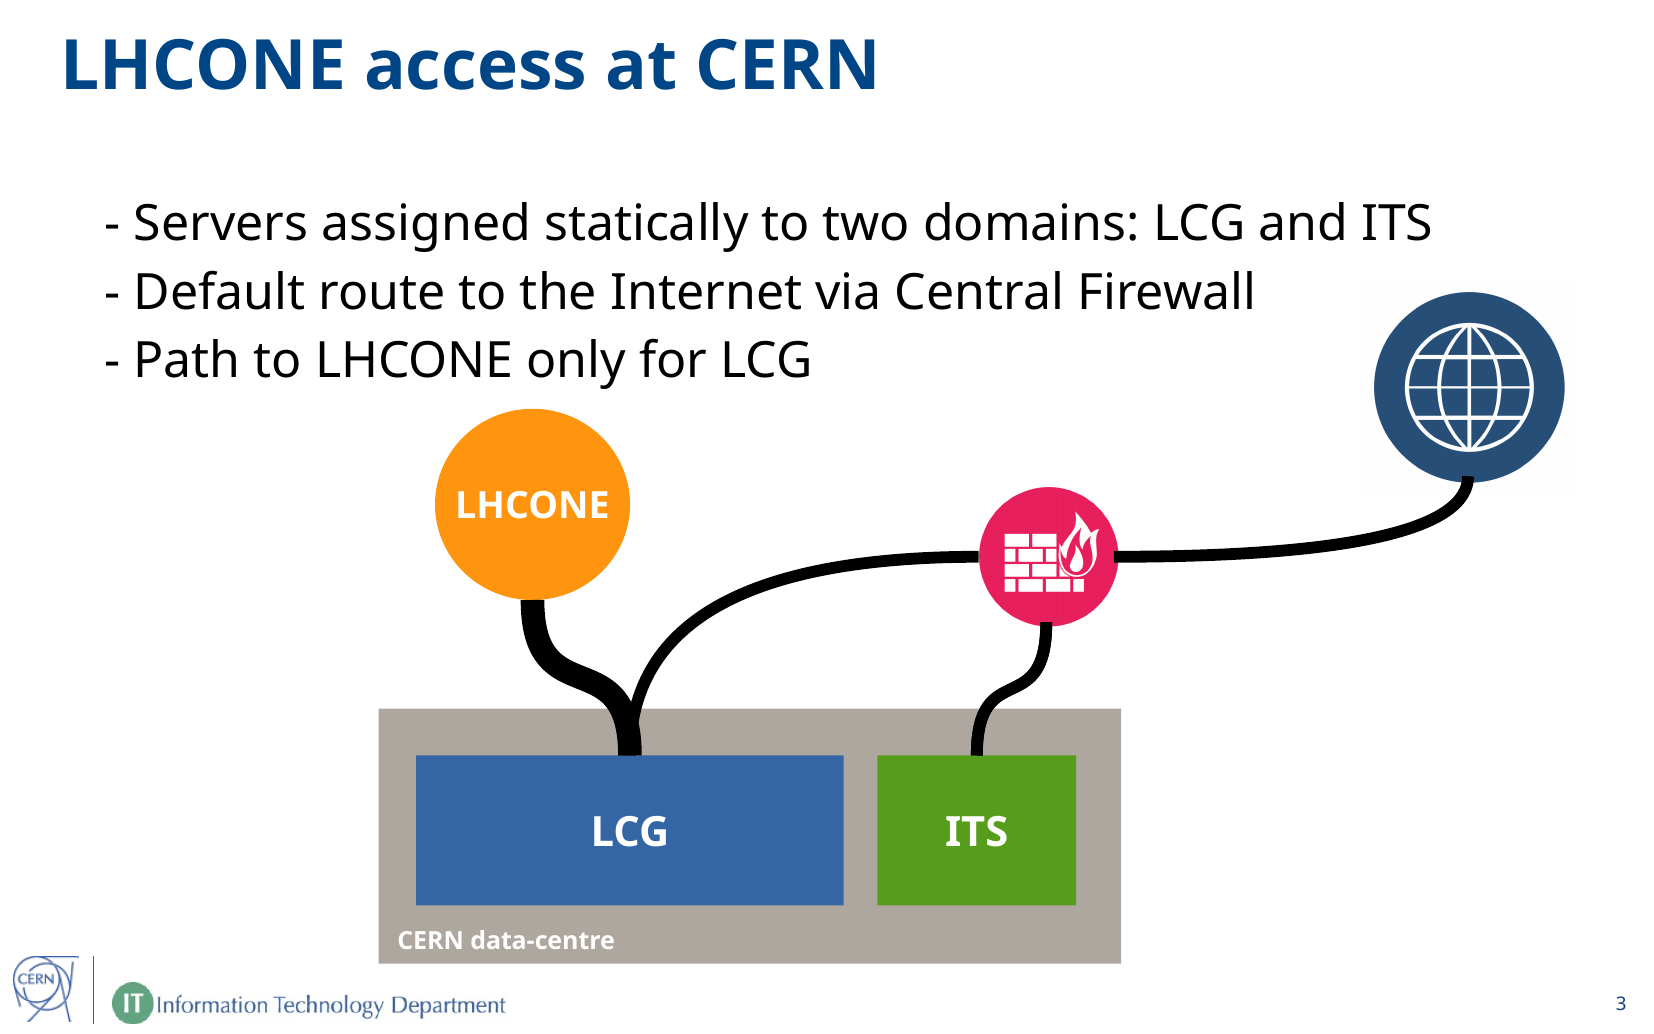

# LHCONE access at CERN
- Servers assigned statically to two domains: LCG and ITS
- Default route to the Internet via Central Firewall
- Path to LHCONE only for LCG
Internet
LHCONE
FIREWALL
LCG
ITS
CERN data-centre